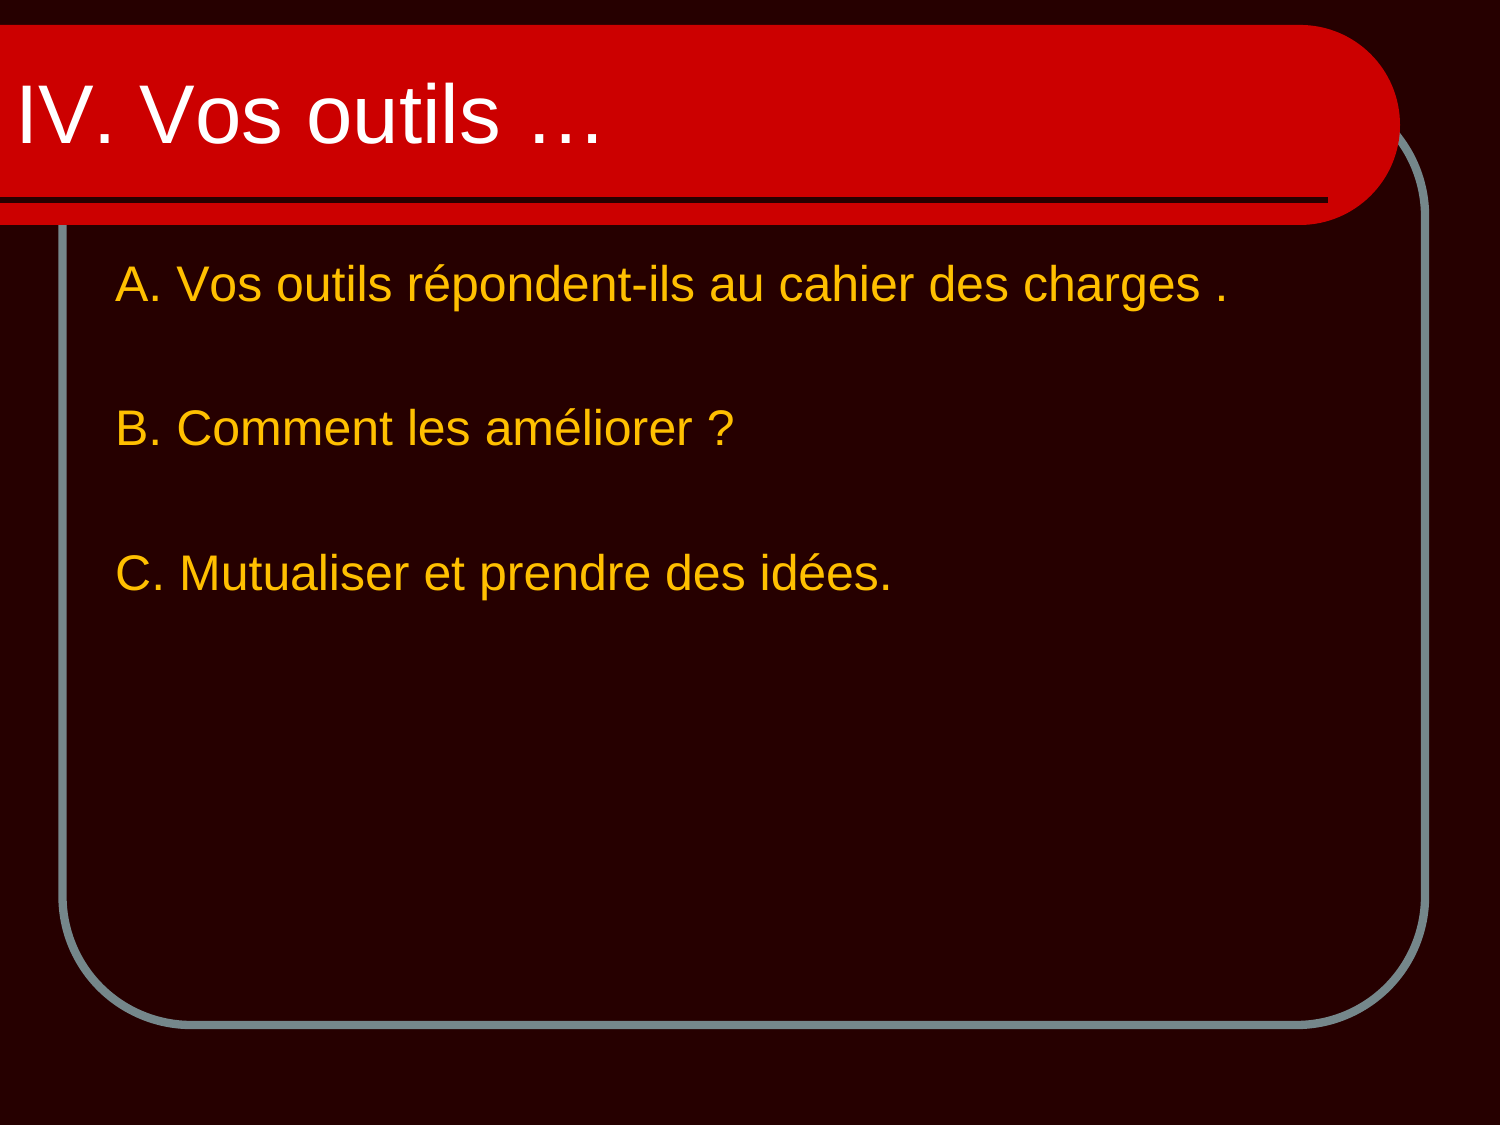

# IV. Vos outils …
A. Vos outils répondent-ils au cahier des charges .
B. Comment les améliorer ?
C. Mutualiser et prendre des idées.